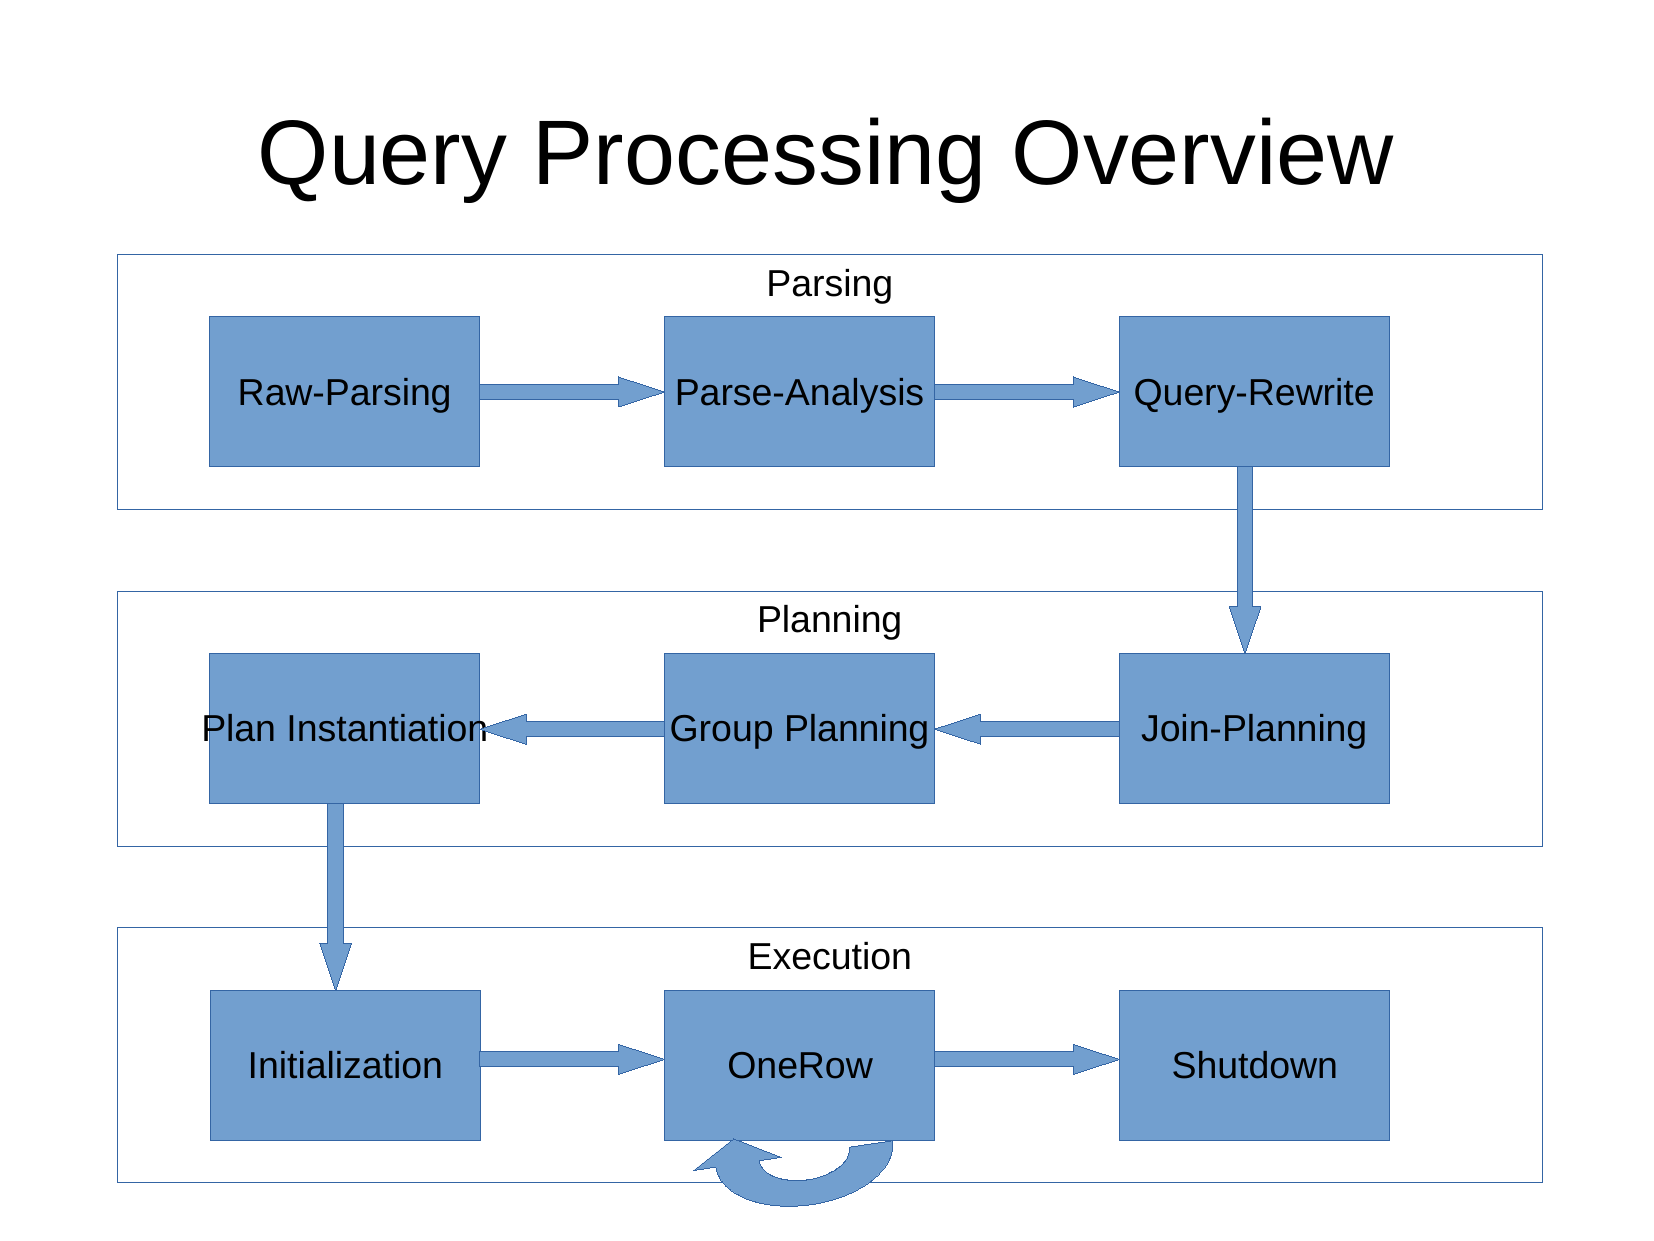

# Query Processing Overview
Parsing
Raw-Parsing
Parse-Analysis
Query-Rewrite
Planning
Plan Instantiation
Group Planning
Join-Planning
Execution
Initialization
OneRow
Shutdown